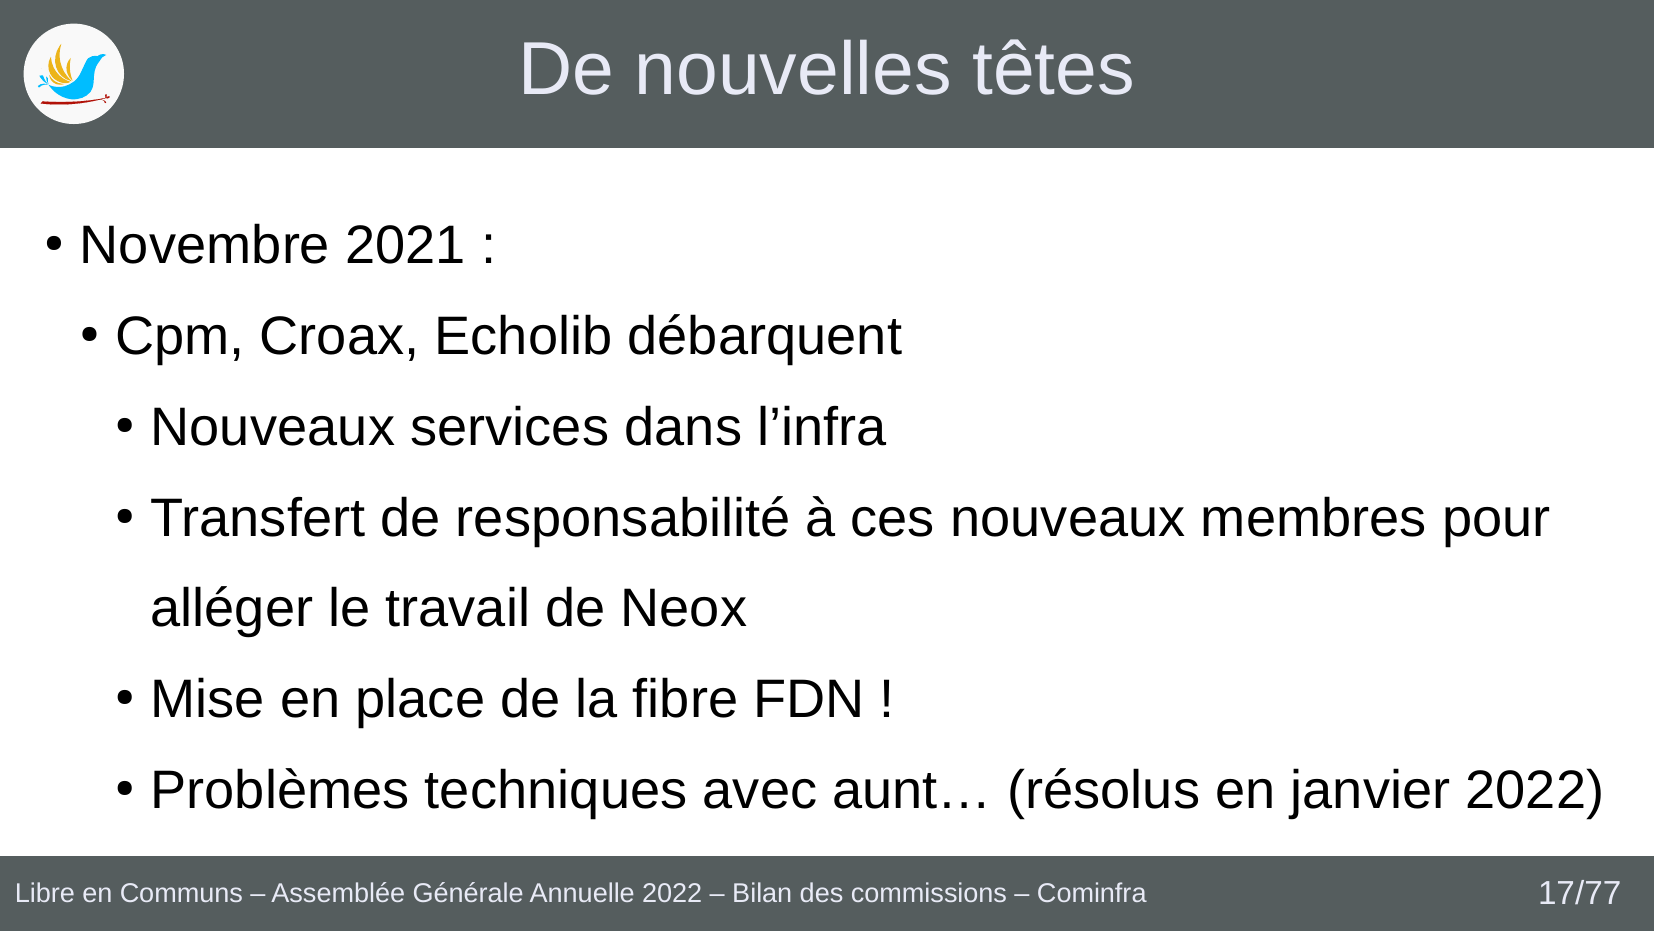

De nouvelles têtes
Novembre 2021 :
Cpm, Croax, Echolib débarquent
Nouveaux services dans l’infra
Transfert de responsabilité à ces nouveaux membres pour alléger le travail de Neox
Mise en place de la fibre FDN !
Problèmes techniques avec aunt… (résolus en janvier 2022)
Libre en Communs – Assemblée Générale Annuelle 2022 – Bilan des commissions – Cominfra